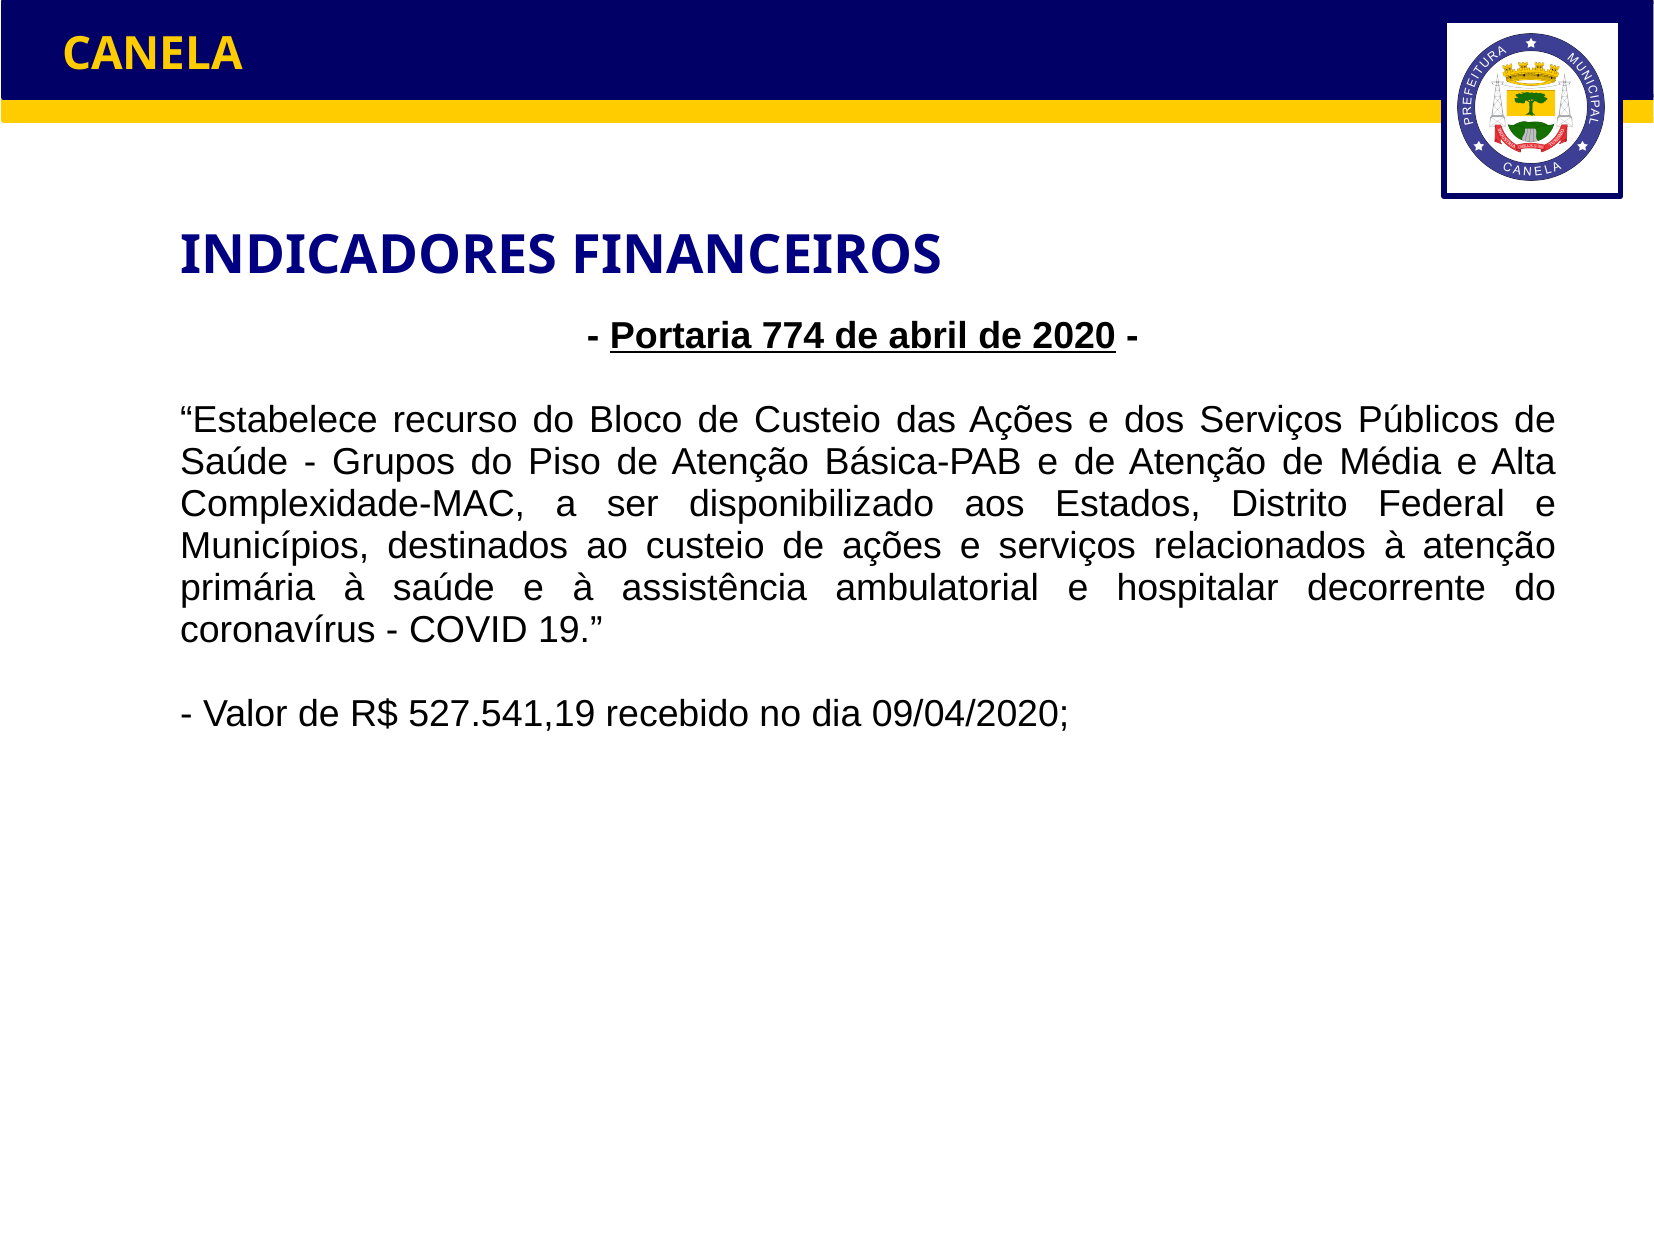

CANELA
CANELA
INDICADORES FINANCEIROS
- Portaria 774 de abril de 2020 -
“Estabelece recurso do Bloco de Custeio das Ações e dos Serviços Públicos de Saúde - Grupos do Piso de Atenção Básica-PAB e de Atenção de Média e Alta Complexidade-MAC, a ser disponibilizado aos Estados, Distrito Federal e Municípios, destinados ao custeio de ações e serviços relacionados à atenção primária à saúde e à assistência ambulatorial e hospitalar decorrente do coronavírus - COVID 19.”
- Valor de R$ 527.541,19 recebido no dia 09/04/2020;